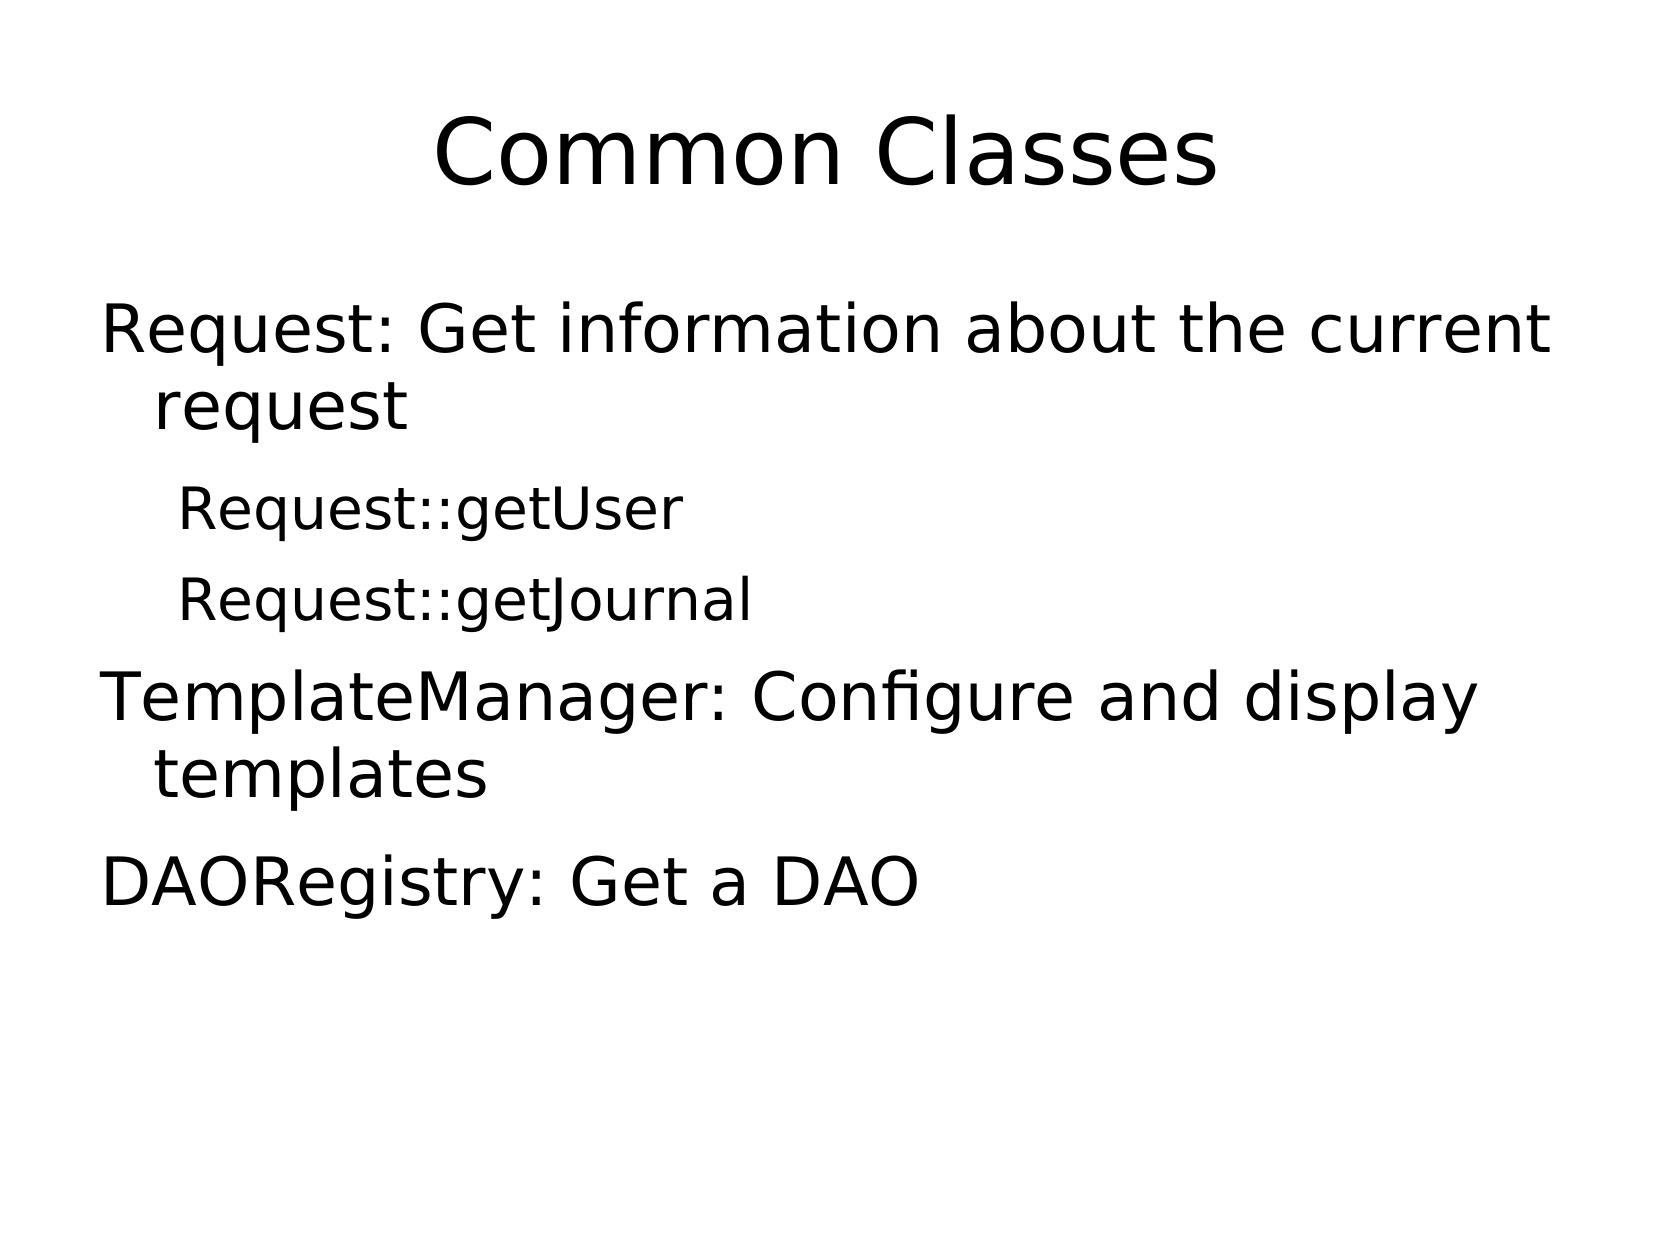

# Common Classes
Request: Get information about the current request
Request::getUser
Request::getJournal
TemplateManager: Configure and display templates
DAORegistry: Get a DAO